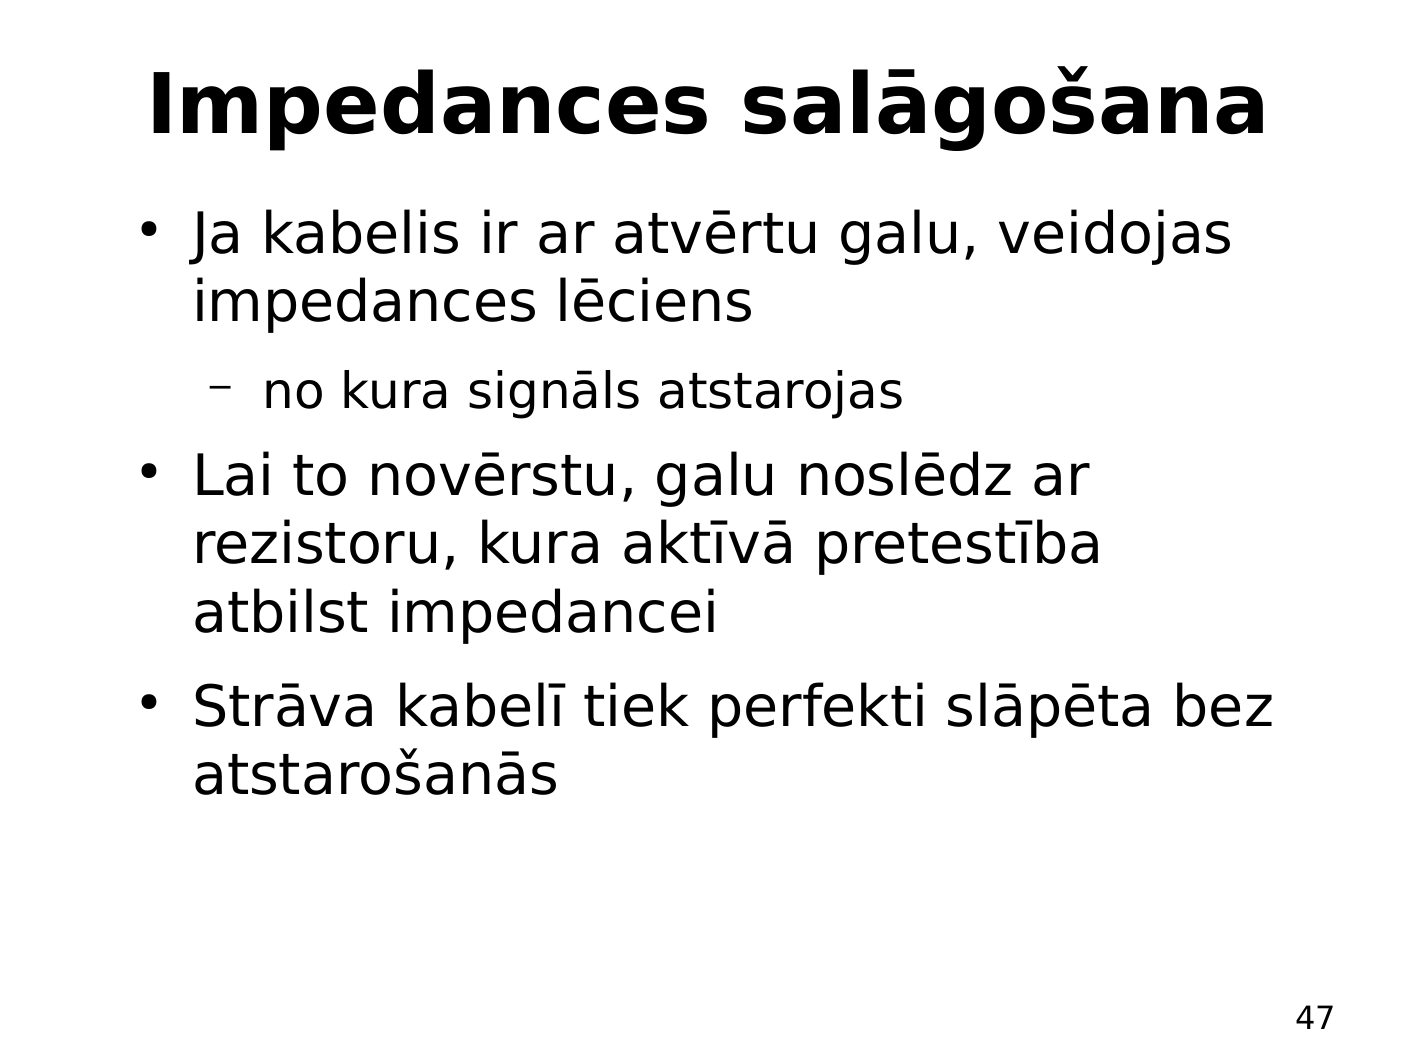

# Impedances salāgošana
Ja kabelis ir ar atvērtu galu, veidojas impedances lēciens
no kura signāls atstarojas
Lai to novērstu, galu noslēdz ar rezistoru, kura aktīvā pretestība atbilst impedancei
Strāva kabelī tiek perfekti slāpēta bez atstarošanās